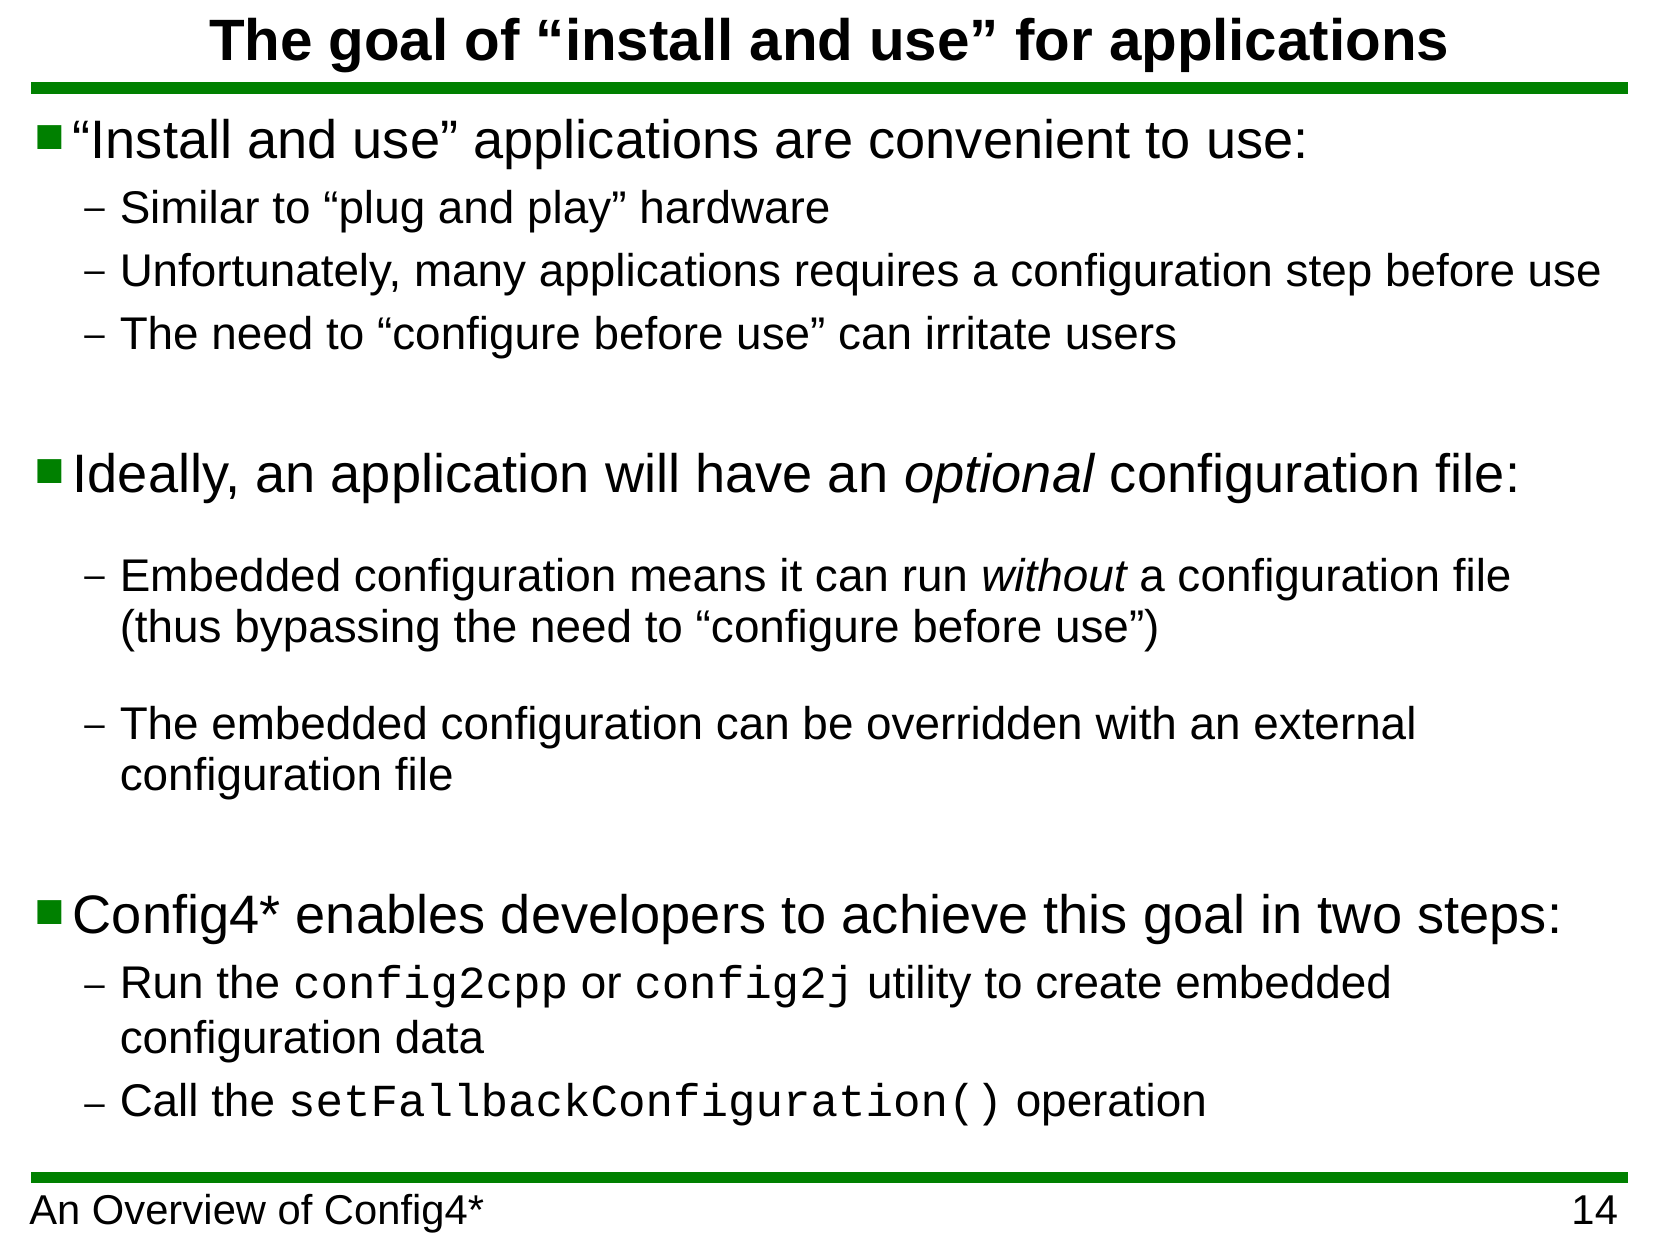

# The goal of “install and use” for applications
“Install and use” applications are convenient to use:
Similar to “plug and play” hardware
Unfortunately, many applications requires a configuration step before use
The need to “configure before use” can irritate users
Ideally, an application will have an optional configuration file:
Embedded configuration means it can run without a configuration file
(thus bypassing the need to “configure before use”)
The embedded configuration can be overridden with an external configuration file
Config4* enables developers to achieve this goal in two steps:
Run the config2cpp or config2j utility to create embedded configuration data
Call the setFallbackConfiguration() operation
An Overview of Config4*
14